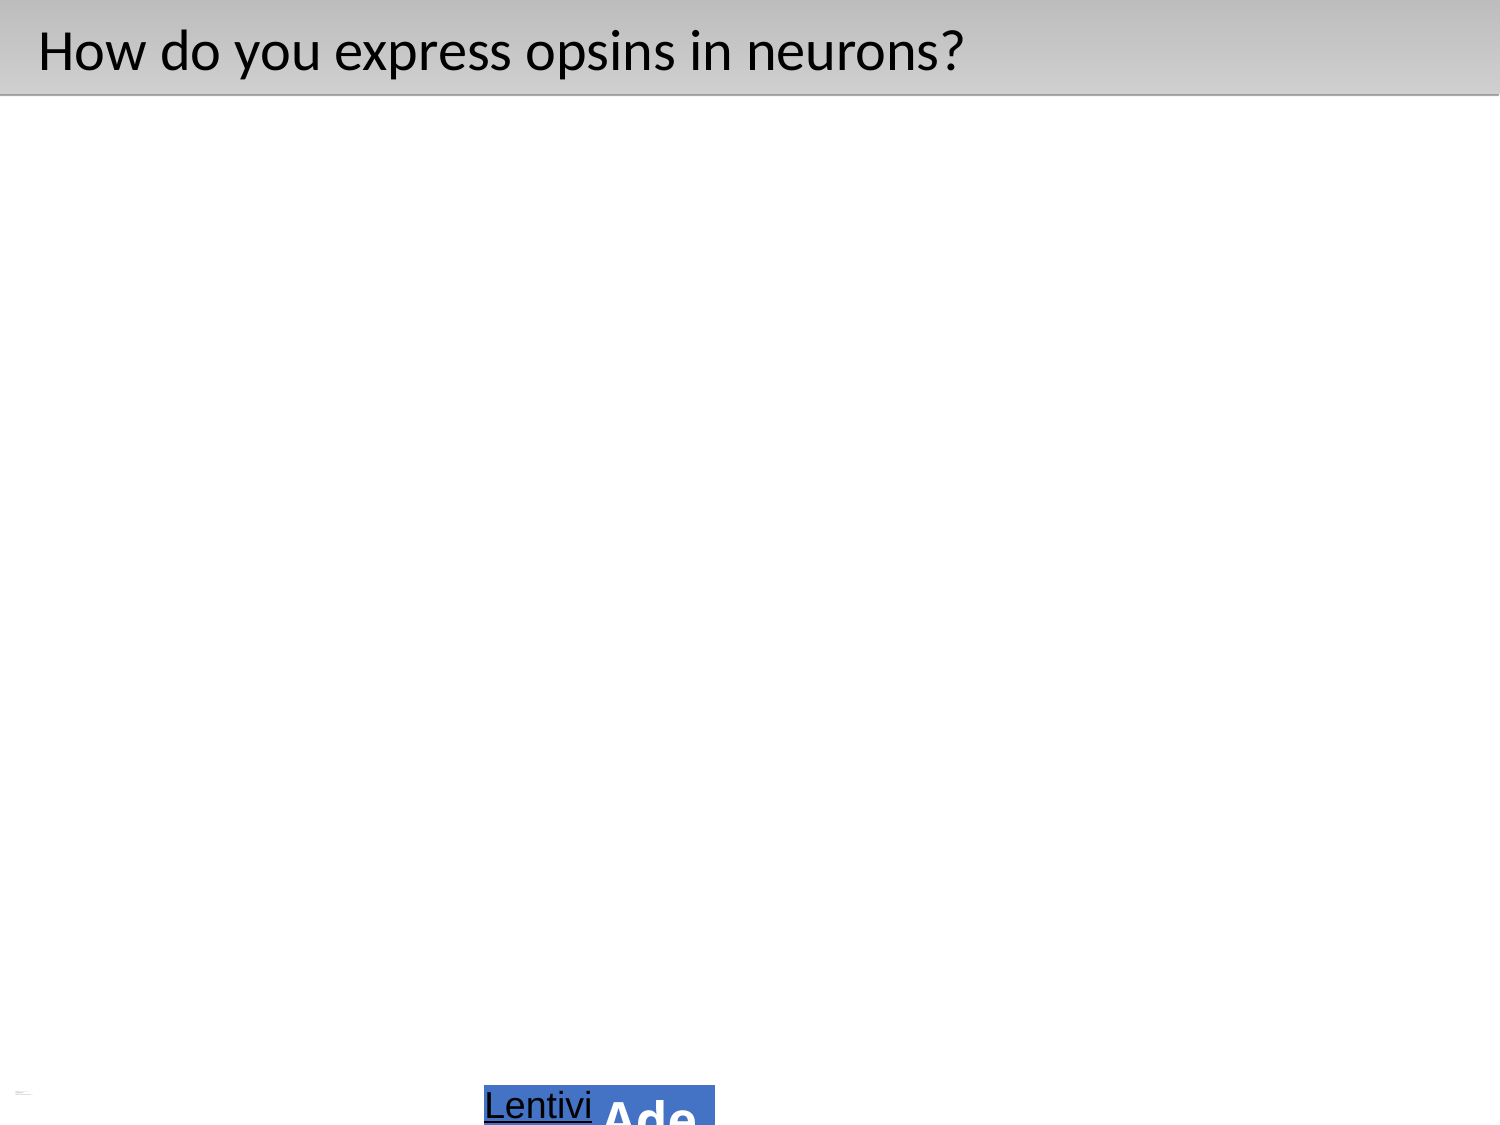

# How do you express opsins in neurons?
Viral Vectors – a common tool to deliver genetic material to cells
Important features:
Safety – modified to be replication deficient
Low toxicity – won’t kill the cell after infection
Stable – won’t rearrange its genome
Cell type specificity – a specific promoter is used to infect a selective group of cells
Identification – contain some sort of marker to indicate which cells have been infected (GFP
| Lentivirus construct: | Adenovirus construct: |
| --- | --- |
| Good infection rate, expression persist for years (encorporates into genome) Long transfection time ( 2 weeks) Larger packaging capacity (< 10 kb total length, promoter up to 5 kb Biosafety requirements (PPE, BSL2+ lab) | adenoviral DNA does not integrate into the genome and is not replicated during cell division Lower infection rate, shorter expression time (few weeks) Lower packaging capacity (up to 5 kb total length) Biosafe |